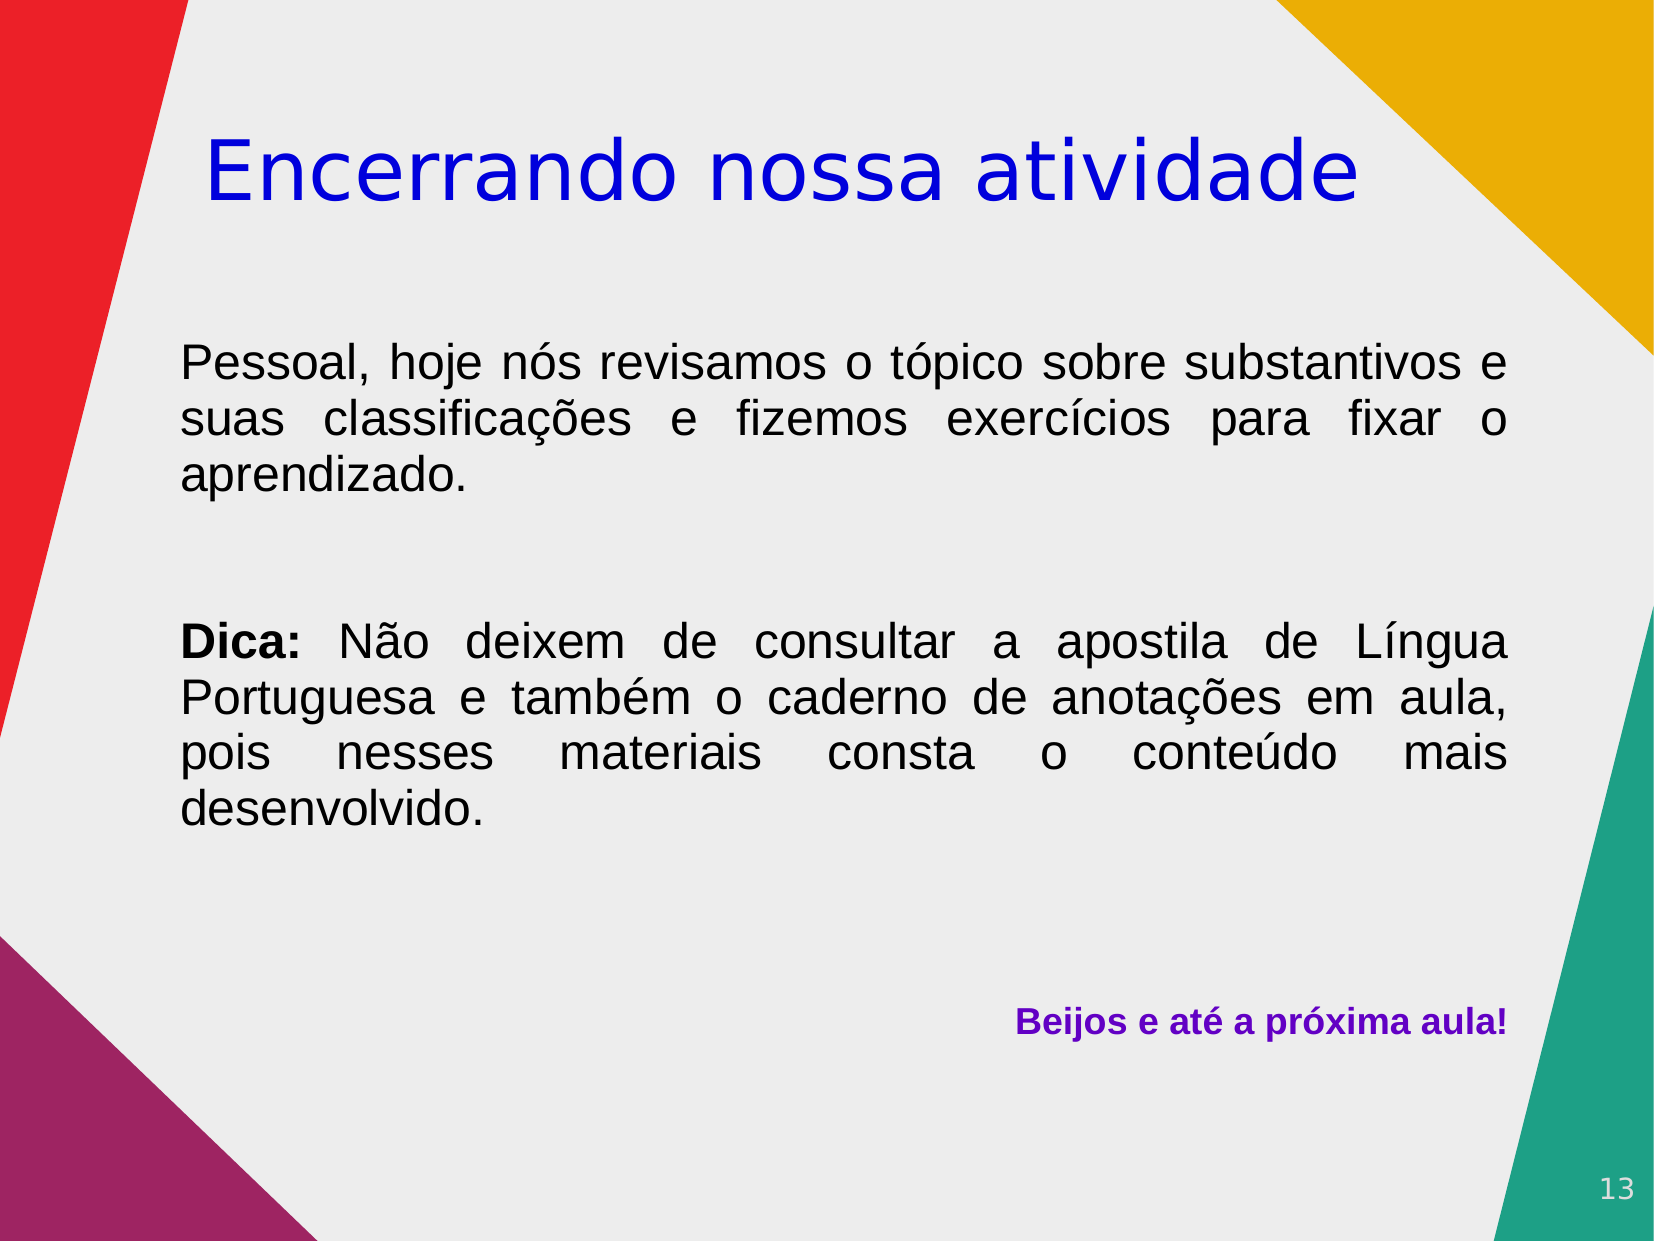

# Encerrando nossa atividade
Pessoal, hoje nós revisamos o tópico sobre substantivos e suas classificações e fizemos exercícios para fixar o aprendizado.
Dica: Não deixem de consultar a apostila de Língua Portuguesa e também o caderno de anotações em aula, pois nesses materiais consta o conteúdo mais desenvolvido.
Beijos e até a próxima aula!
13